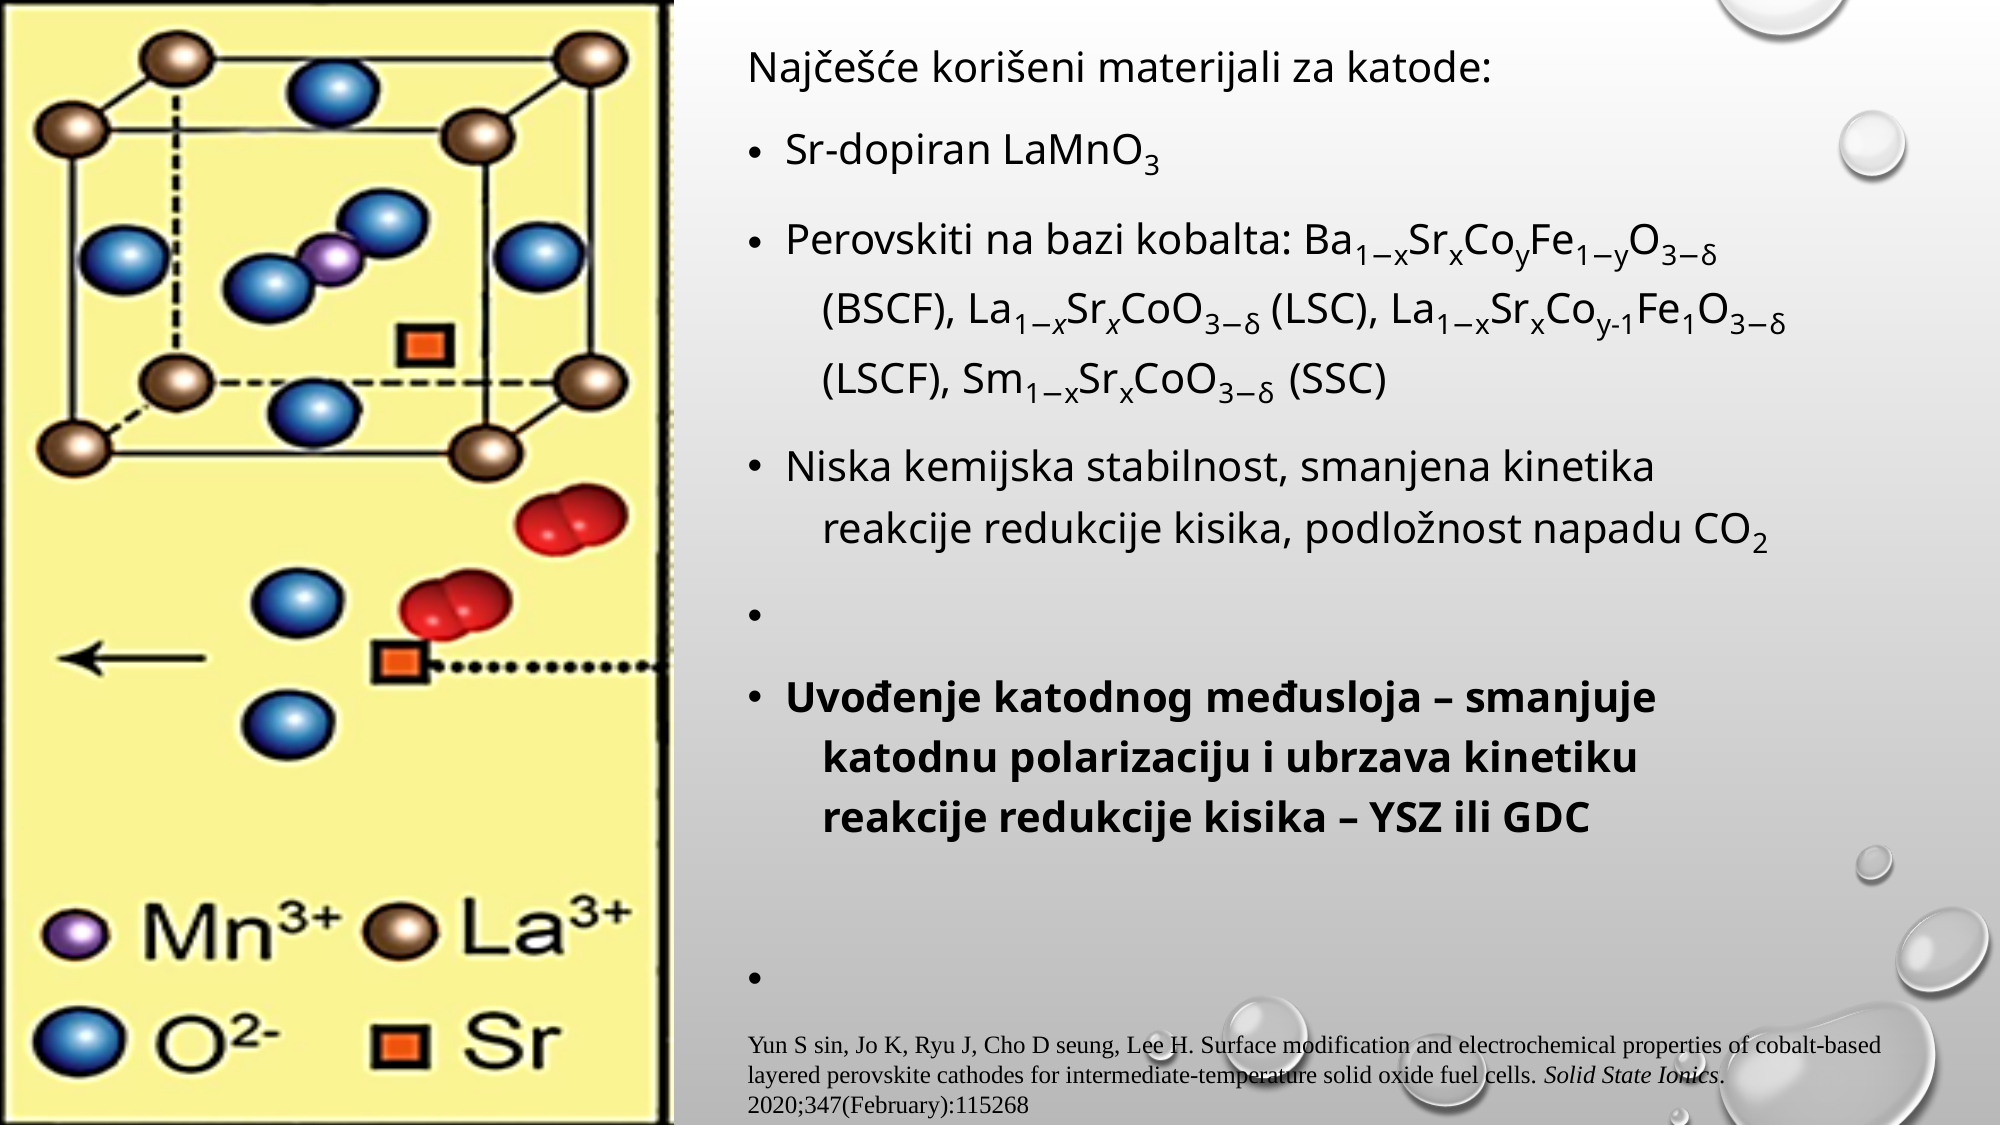

# Najčešće korišeni materijali za katode:
Sr-dopiran LaMnO3
Perovskiti na bazi kobalta: Ba1−xSrxCoyFe1−yO3−δ (BSCF), La1−xSrxCoO3−δ (LSC), La1−xSrxCoy-1Fe1O3−δ (LSCF), Sm1−xSrxCoO3−δ (SSC)
Niska kemijska stabilnost, smanjena kinetika reakcije redukcije kisika, podložnost napadu CO2
Uvođenje katodnog međusloja – smanjuje katodnu polarizaciju i ubrzava kinetiku reakcije redukcije kisika – YSZ ili GDC
Yun S sin, Jo K, Ryu J, Cho D seung, Lee H. Surface modification and electrochemical properties of cobalt-based layered perovskite cathodes for intermediate-temperature solid oxide fuel cells. Solid State Ionics. 2020;347(February):115268